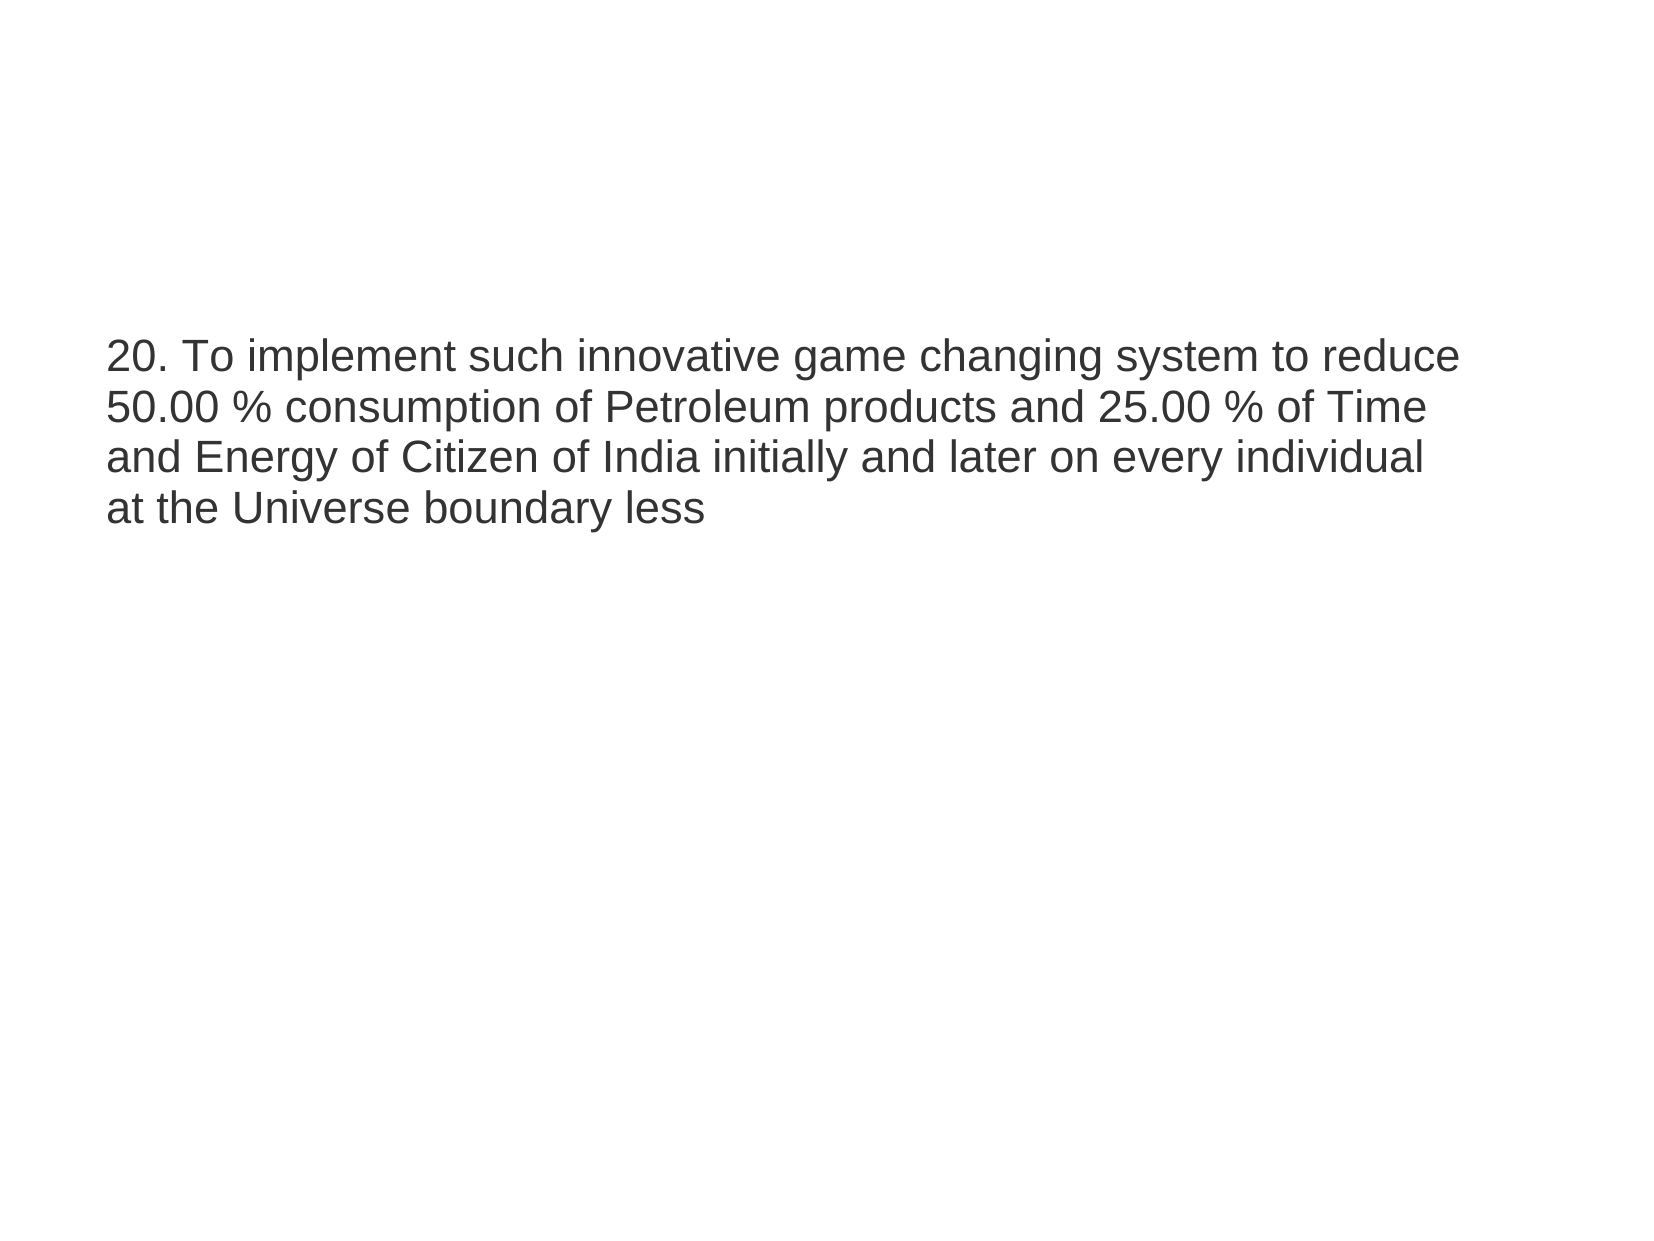

#
20. To implement such innovative game changing system to reduce 50.00 % consumption of Petroleum products and 25.00 % of Time and Energy of Citizen of India initially and later on every individual at the Universe boundary less